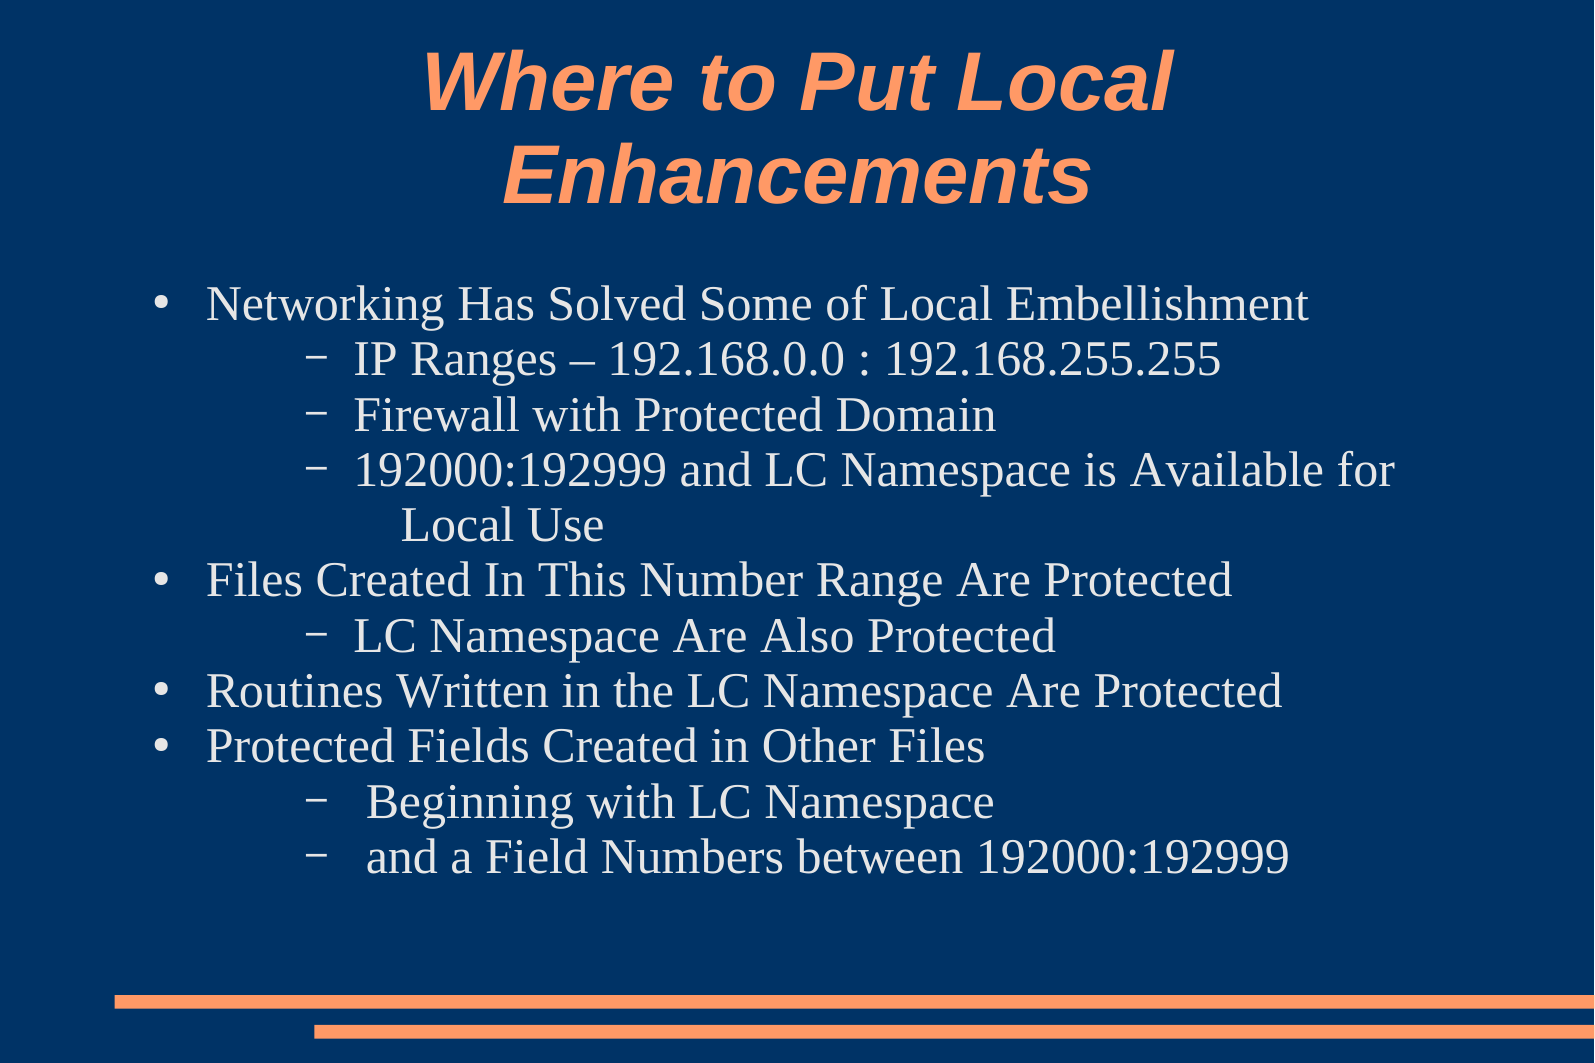

# Where to Put Local Enhancements
Networking Has Solved Some of Local Embellishment
IP Ranges – 192.168.0.0 : 192.168.255.255
Firewall with Protected Domain
192000:192999 and LC Namespace is Available for Local Use
Files Created In This Number Range Are Protected
LC Namespace Are Also Protected
Routines Written in the LC Namespace Are Protected
Protected Fields Created in Other Files
 Beginning with LC Namespace
 and a Field Numbers between 192000:192999